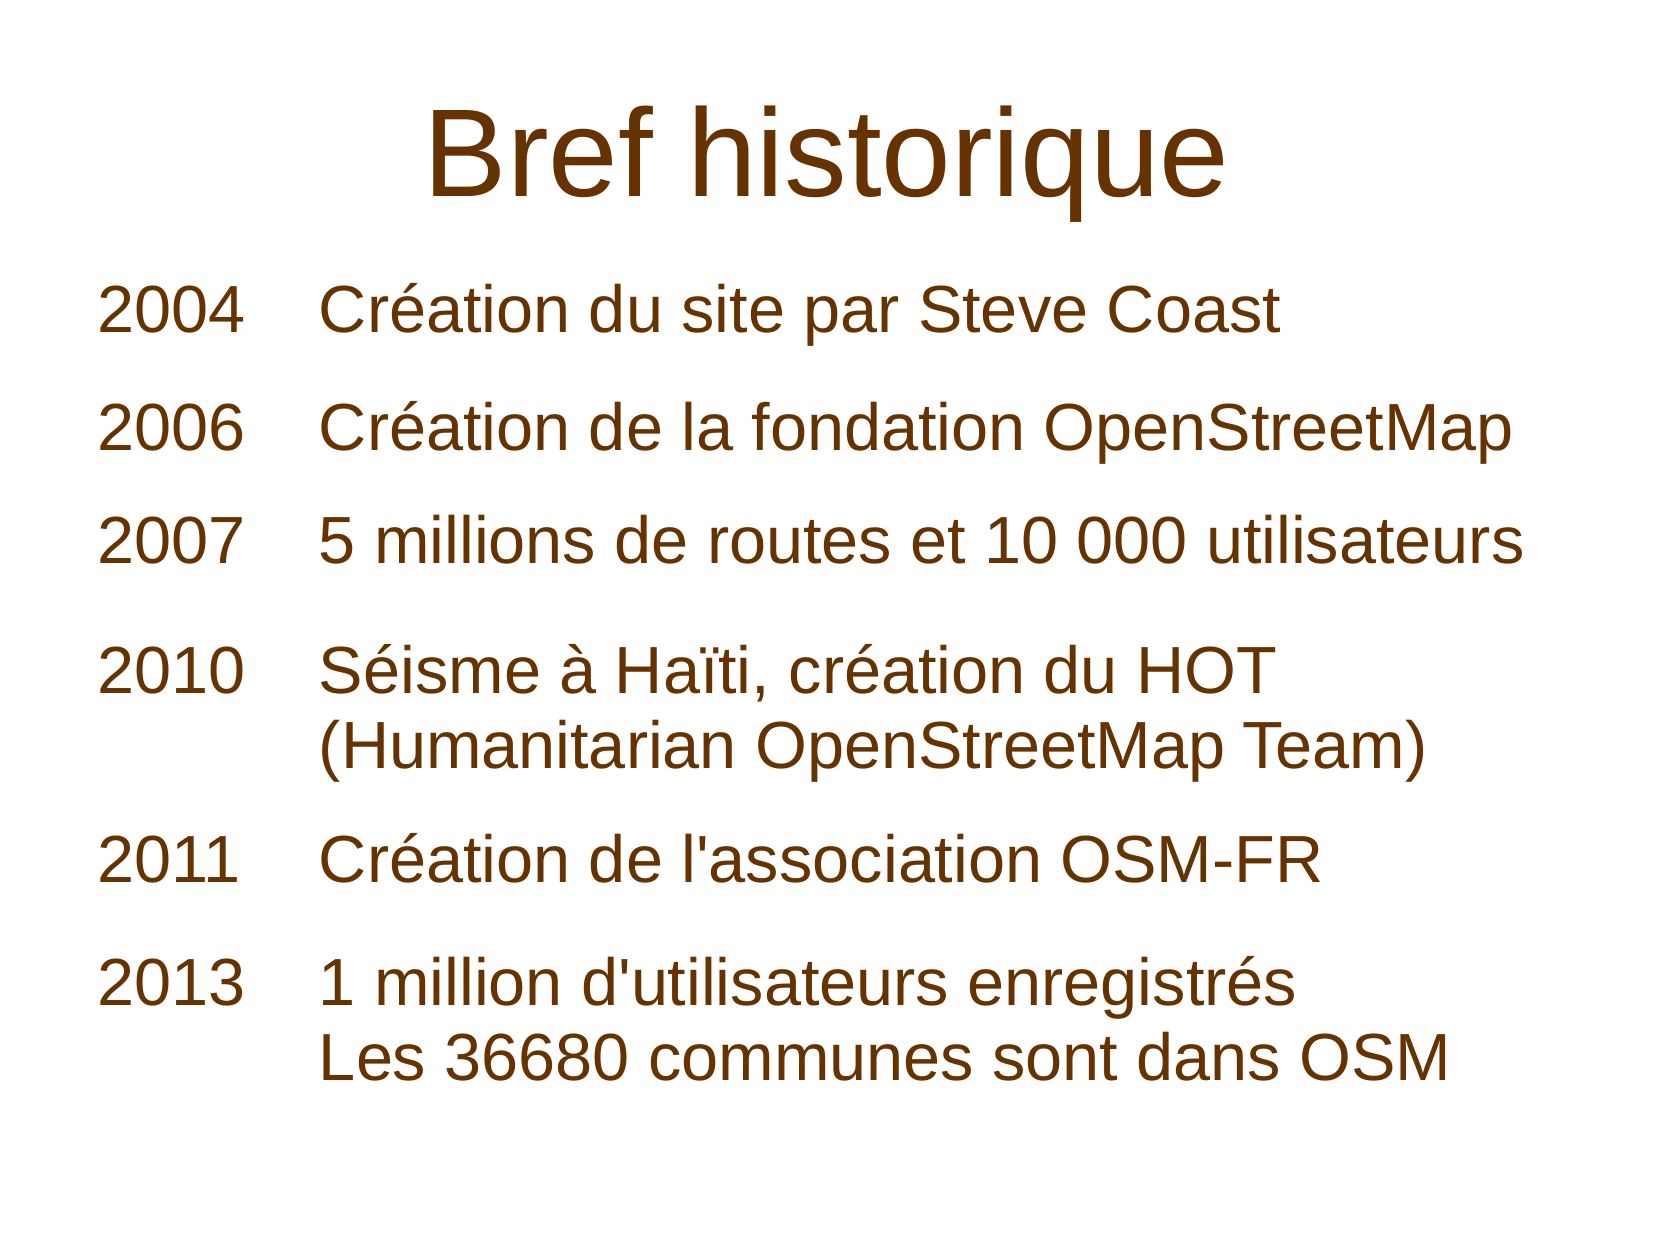

# Bref historique
2004	Création du site par Steve Coast
2006	Création de la fondation OpenStreetMap
2007	5 millions de routes et 10 000 utilisateurs
2010	Séisme à Haïti, création du HOT
			(Humanitarian OpenStreetMap Team)
2011		Création de l'association OSM-FR
2013	1 million d'utilisateurs enregistrés
			Les 36680 communes sont dans OSM